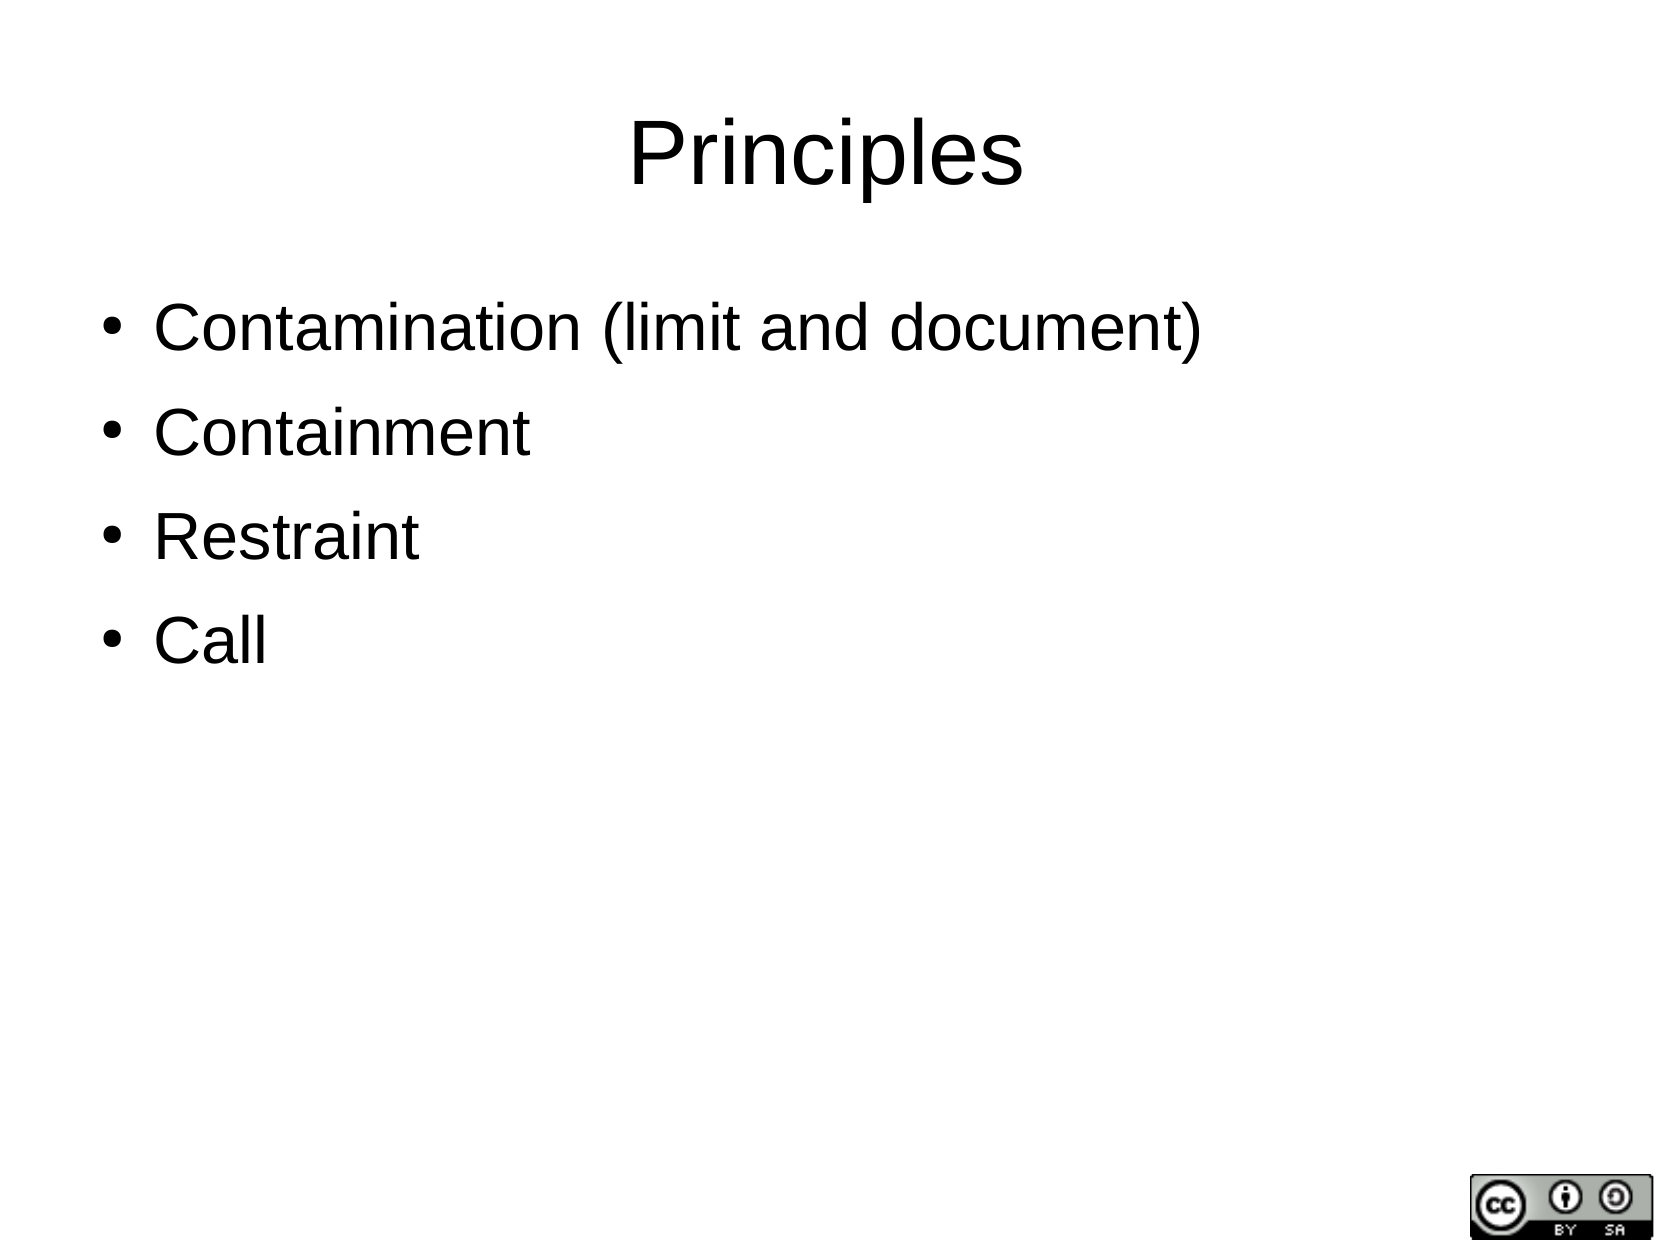

# Principles
Contamination (limit and document)
Containment
Restraint
Call